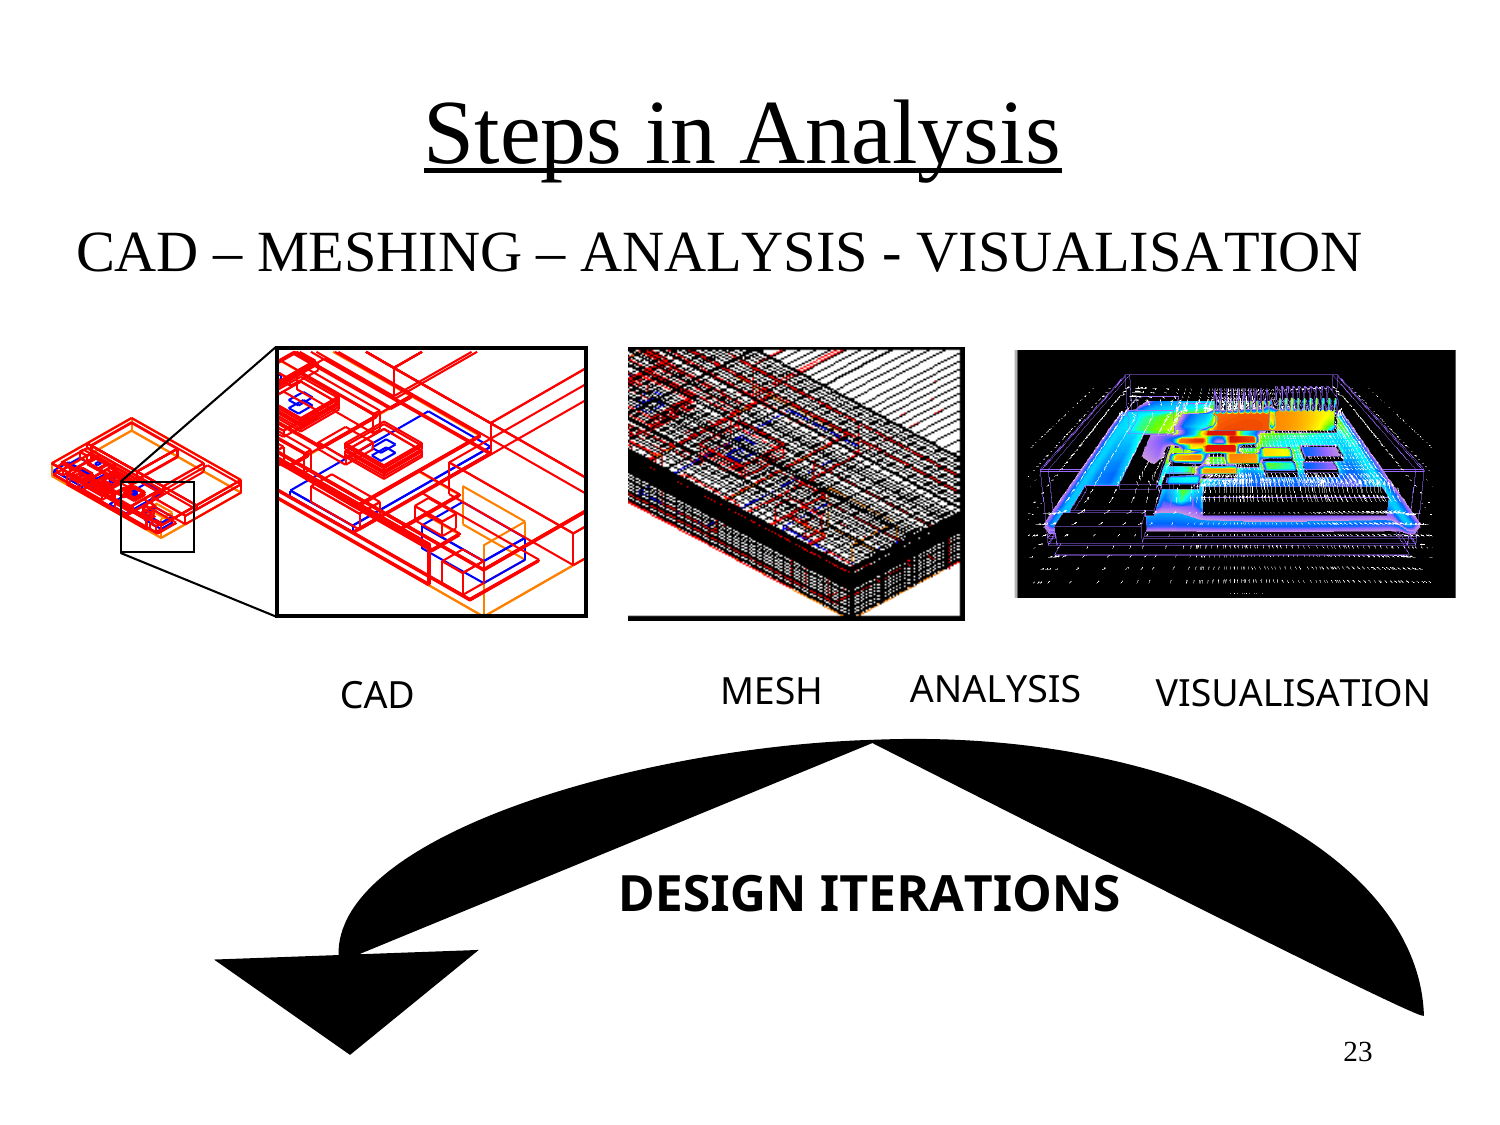

# Steps in Analysis
CAD – MESHING – ANALYSIS - VISUALISATION
ANALYSIS
MESH
VISUALISATION
CAD
DESIGN ITERATIONS